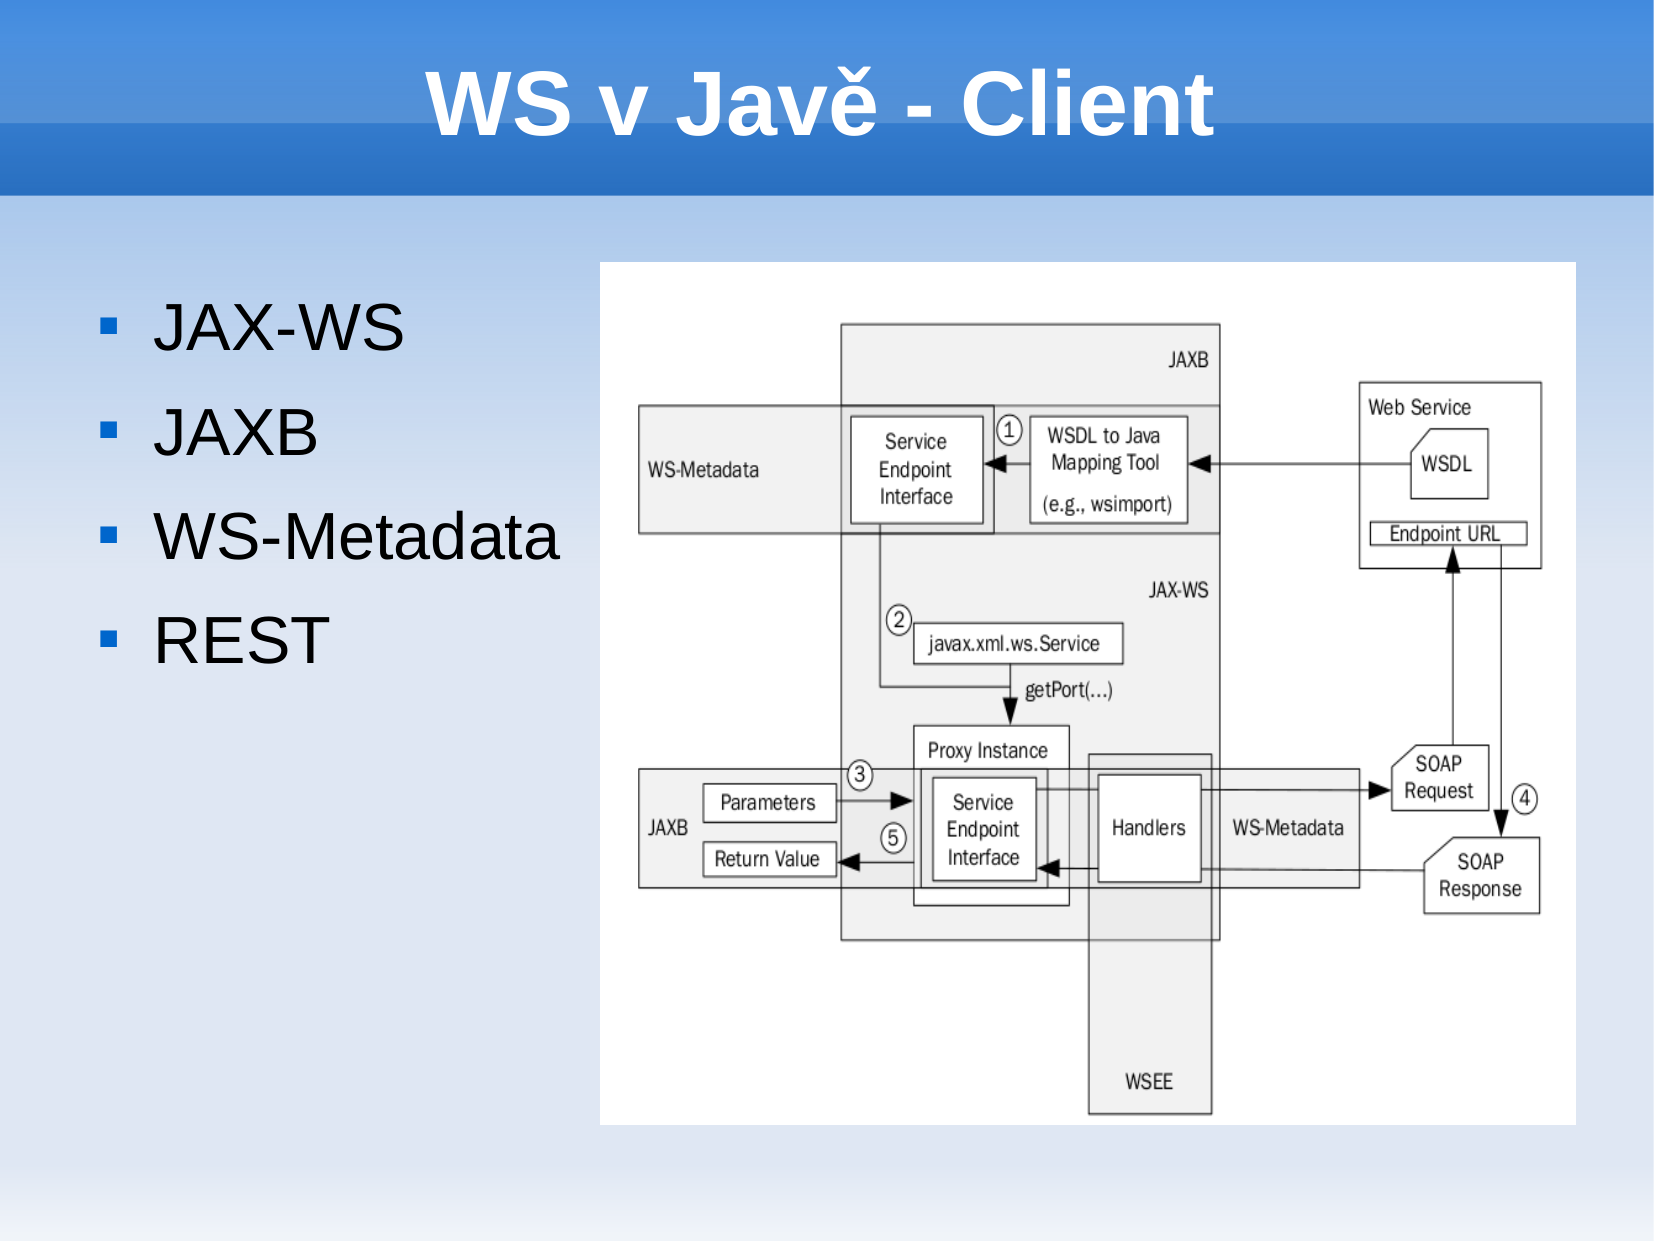

# WS v Javě - Client
JAX-WS
JAXB
WS-Metadata
REST